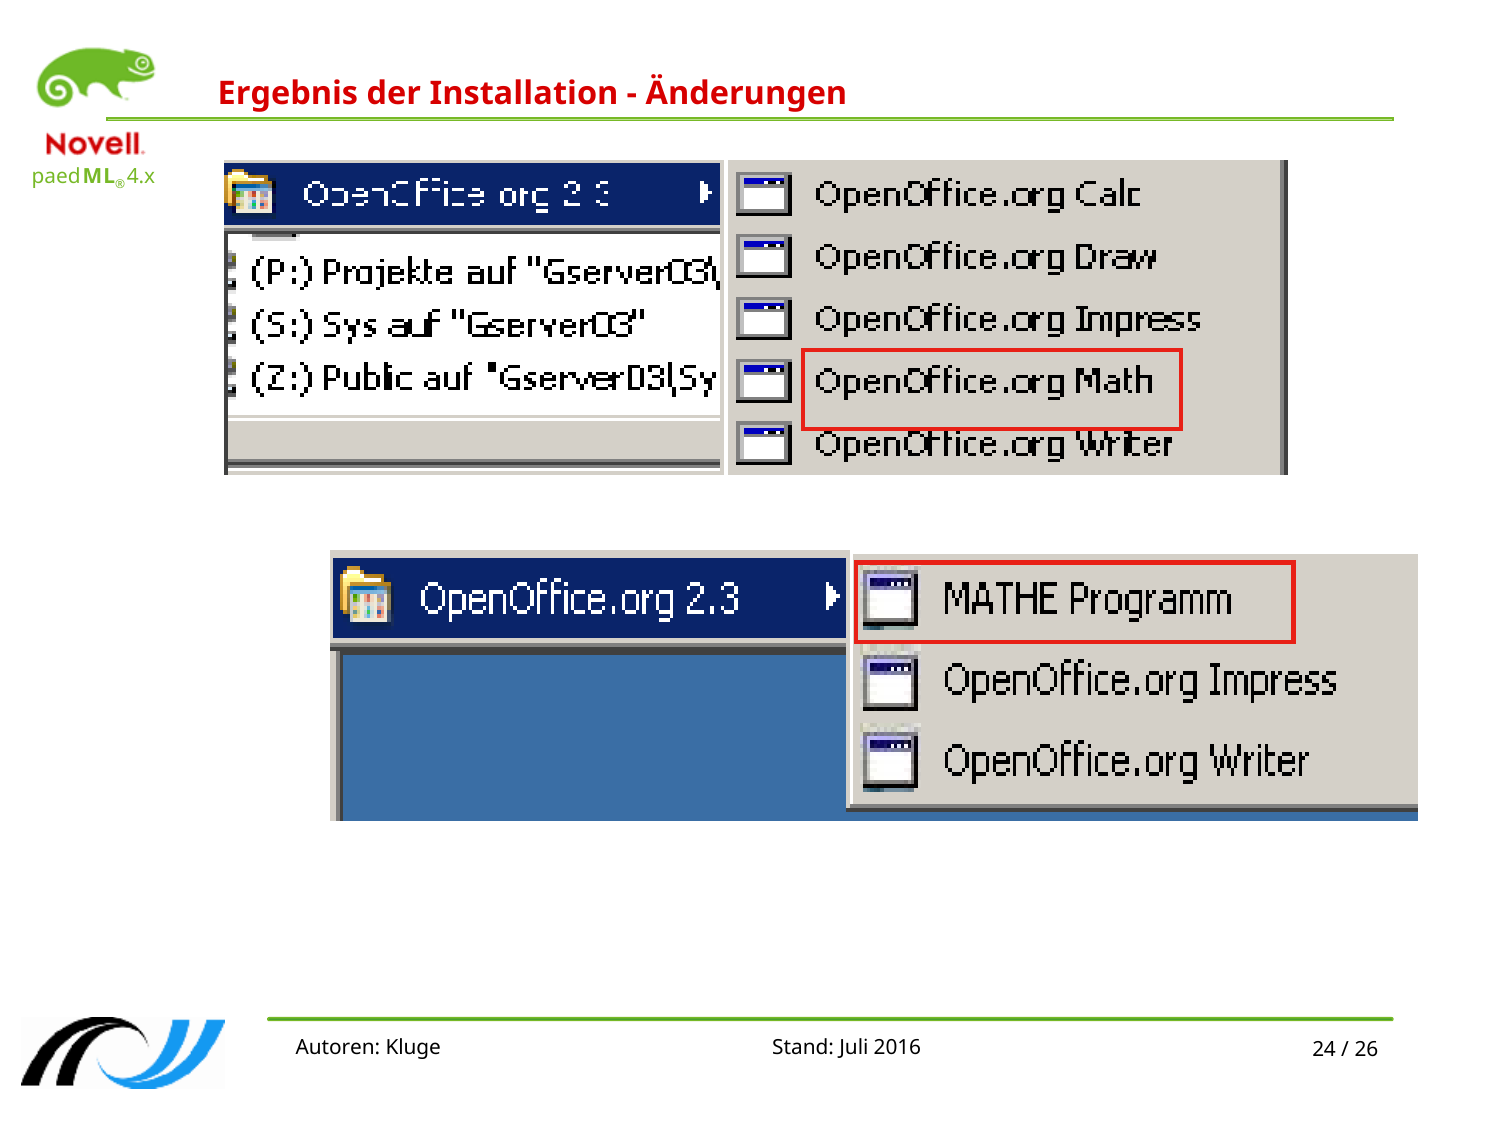

# Ergebnis der Installation - Änderungen
Autoren: Kluge
Juli 2016
24